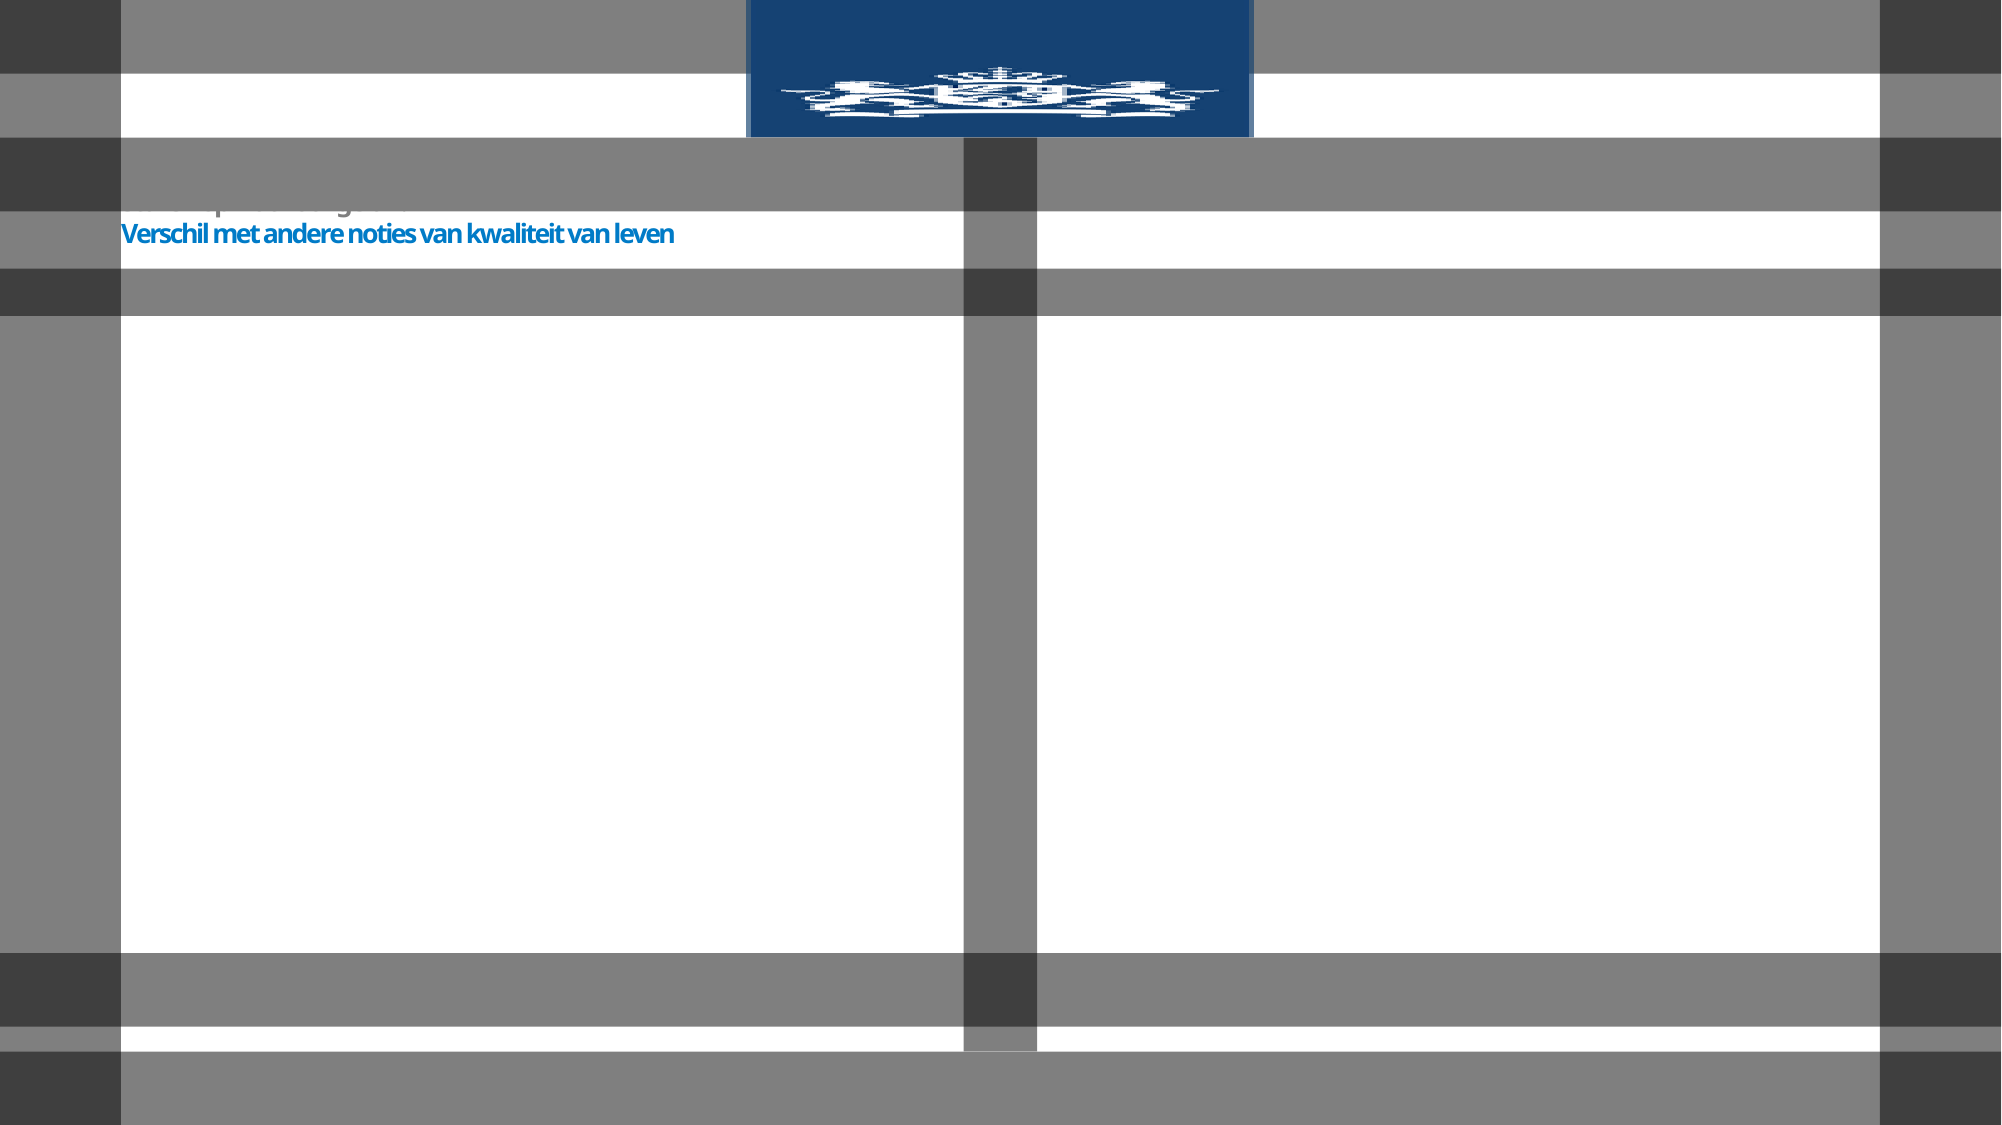

# Sturen op wat voor geluk? Verschil met andere noties van kwaliteit van leven